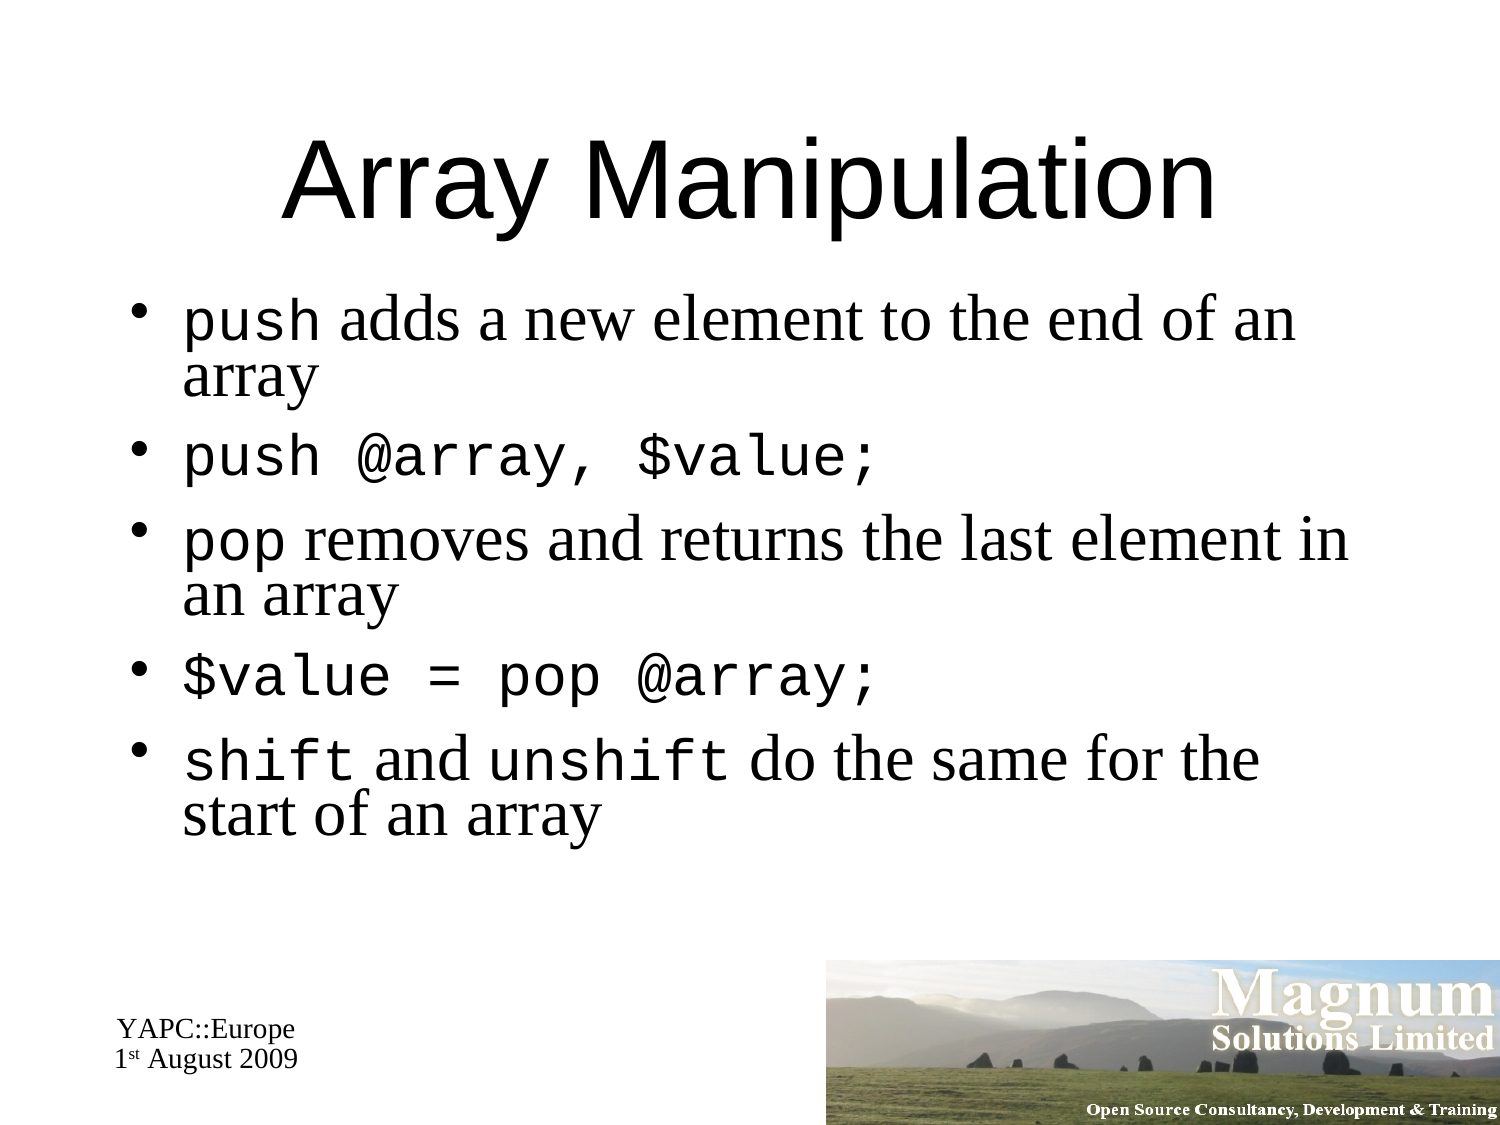

# Array Manipulation
push adds a new element to the end of an array
push @array, $value;
pop removes and returns the last element in an array
$value = pop @array;
shift and unshift do the same for the start of an array
63